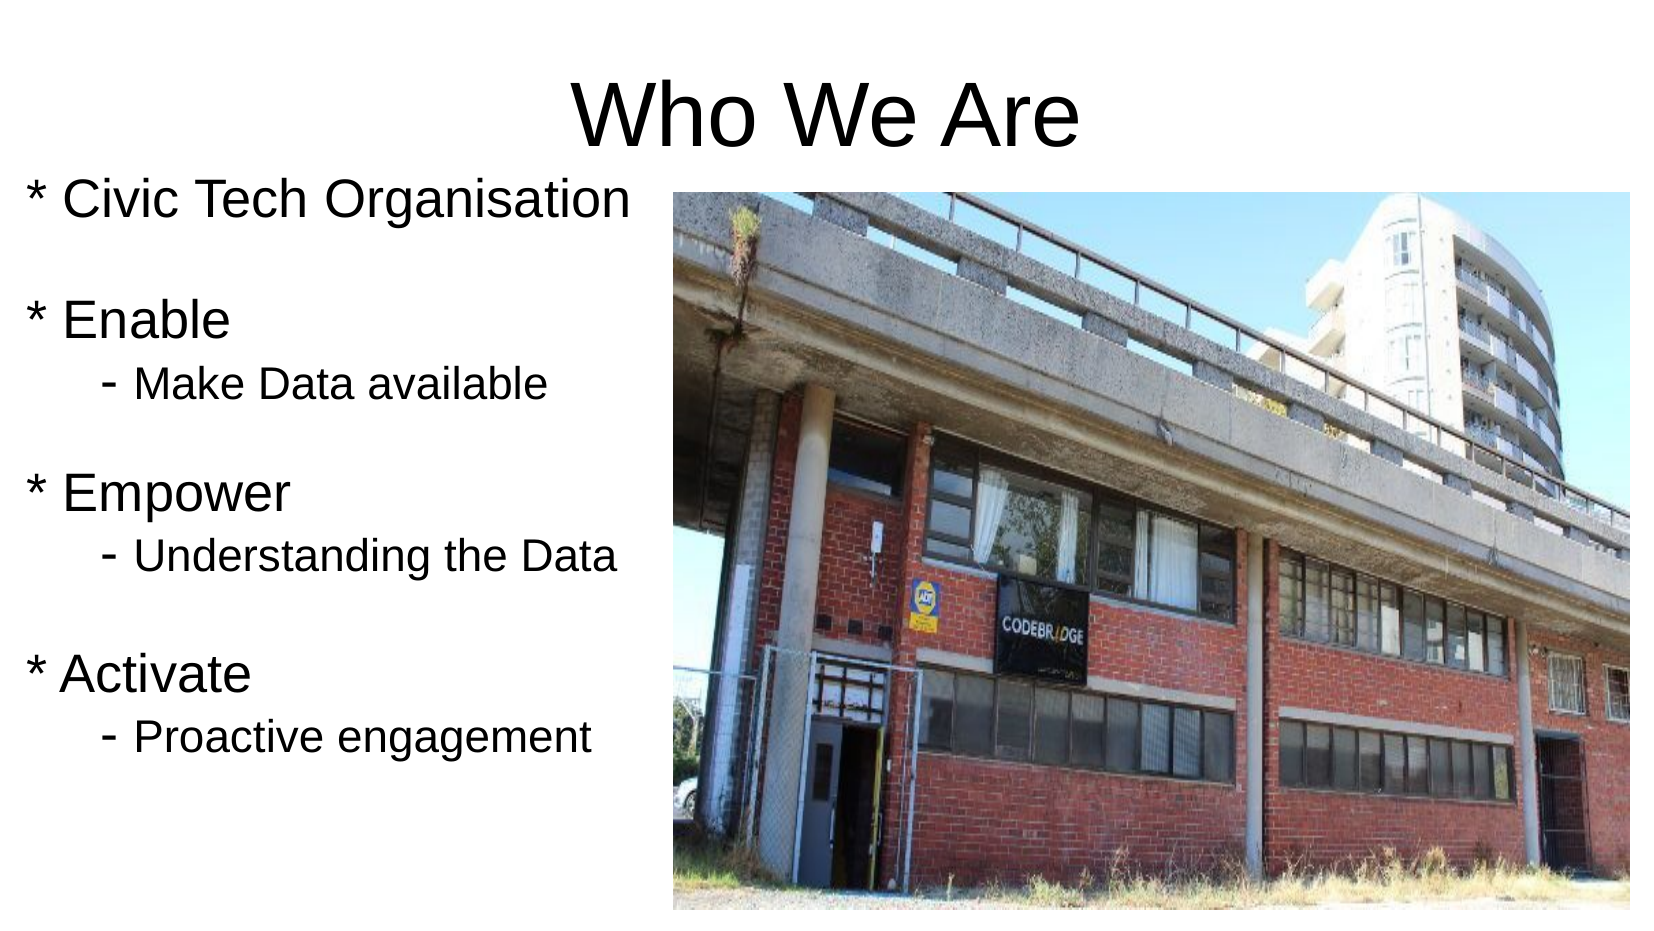

* Civic Tech Organisation
* Enable
	- Make Data available
* Empower
	- Understanding the Data
* Activate
	- Proactive engagement
# Who We Are